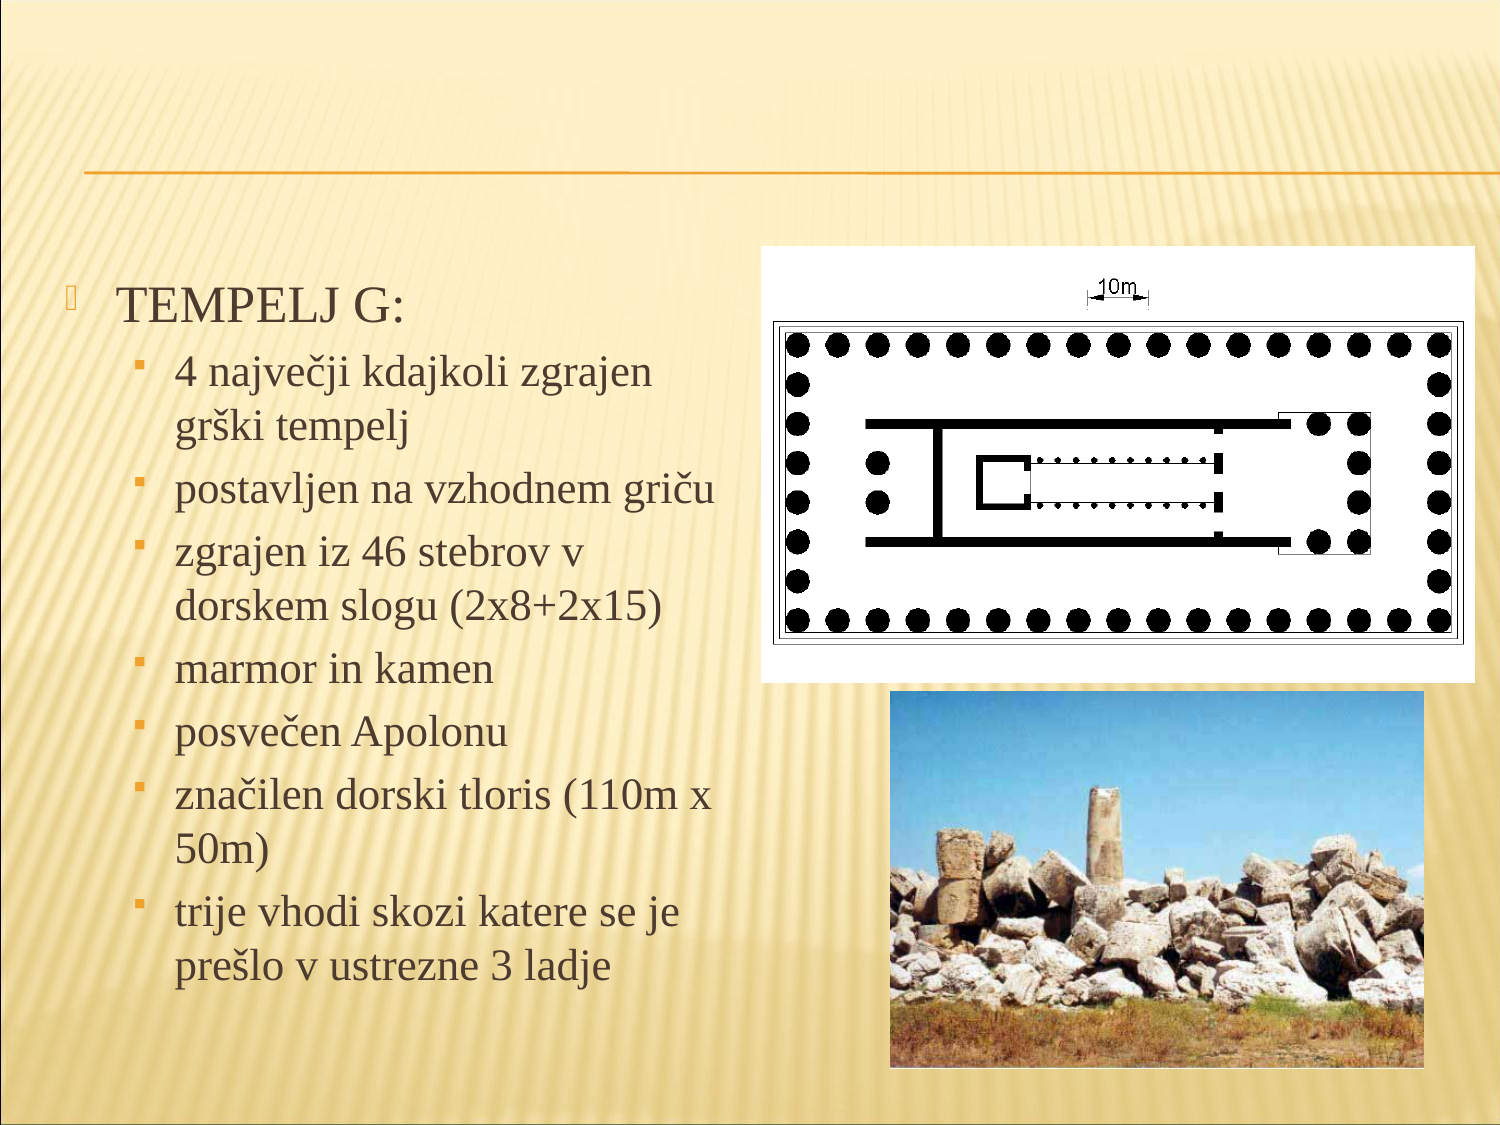

#
TEMPELJ G:
4 največji kdajkoli zgrajen grški tempelj
postavljen na vzhodnem griču
zgrajen iz 46 stebrov v dorskem slogu (2x8+2x15)
marmor in kamen
posvečen Apolonu
značilen dorski tloris (110m x 50m)
trije vhodi skozi katere se je prešlo v ustrezne 3 ladje